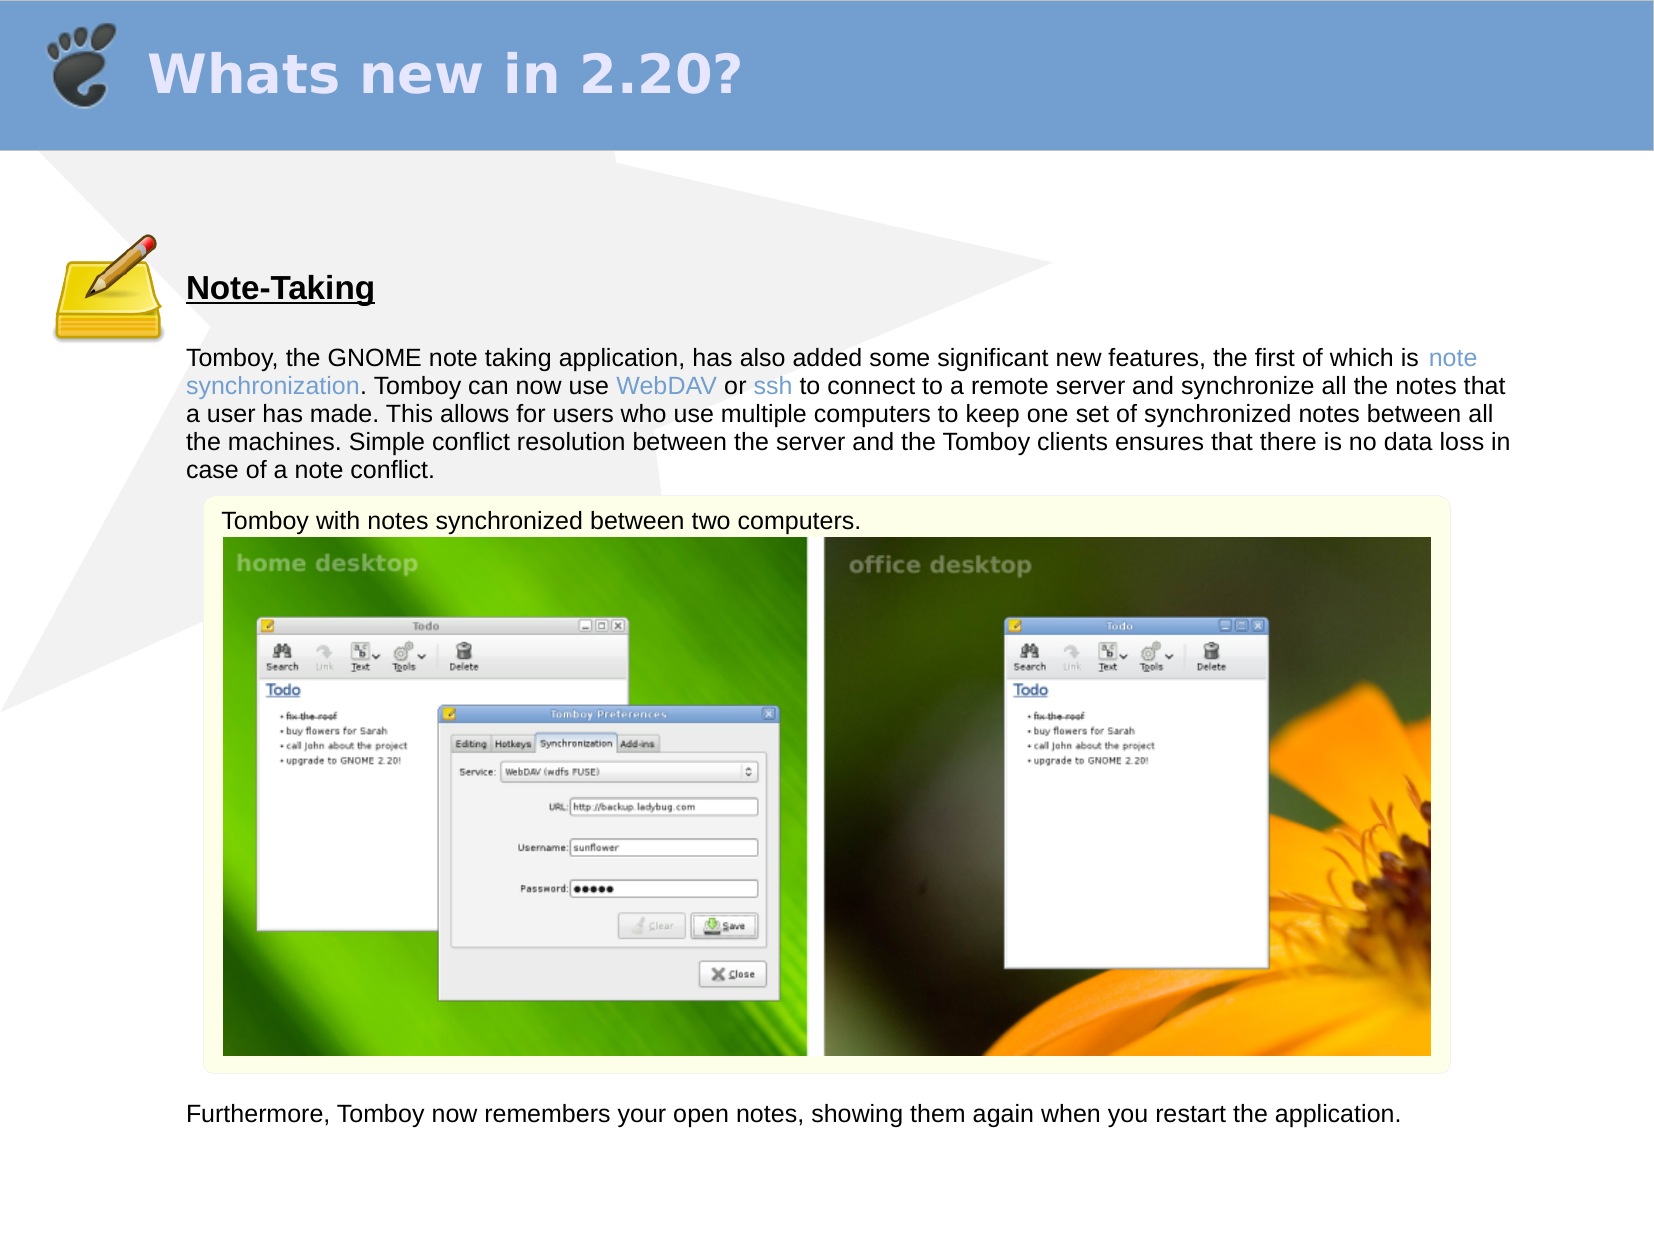

Whats new in 2.20?
#
Note-Taking
Tomboy, the GNOME note taking application, has also added some significant new features, the first of which is note synchronization. Tomboy can now use WebDAV or ssh to connect to a remote server and synchronize all the notes that a user has made. This allows for users who use multiple computers to keep one set of synchronized notes between all the machines. Simple conflict resolution between the server and the Tomboy clients ensures that there is no data loss in case of a note conflict.
Furthermore, Tomboy now remembers your open notes, showing them again when you restart the application.
Tomboy with notes synchronized between two computers.